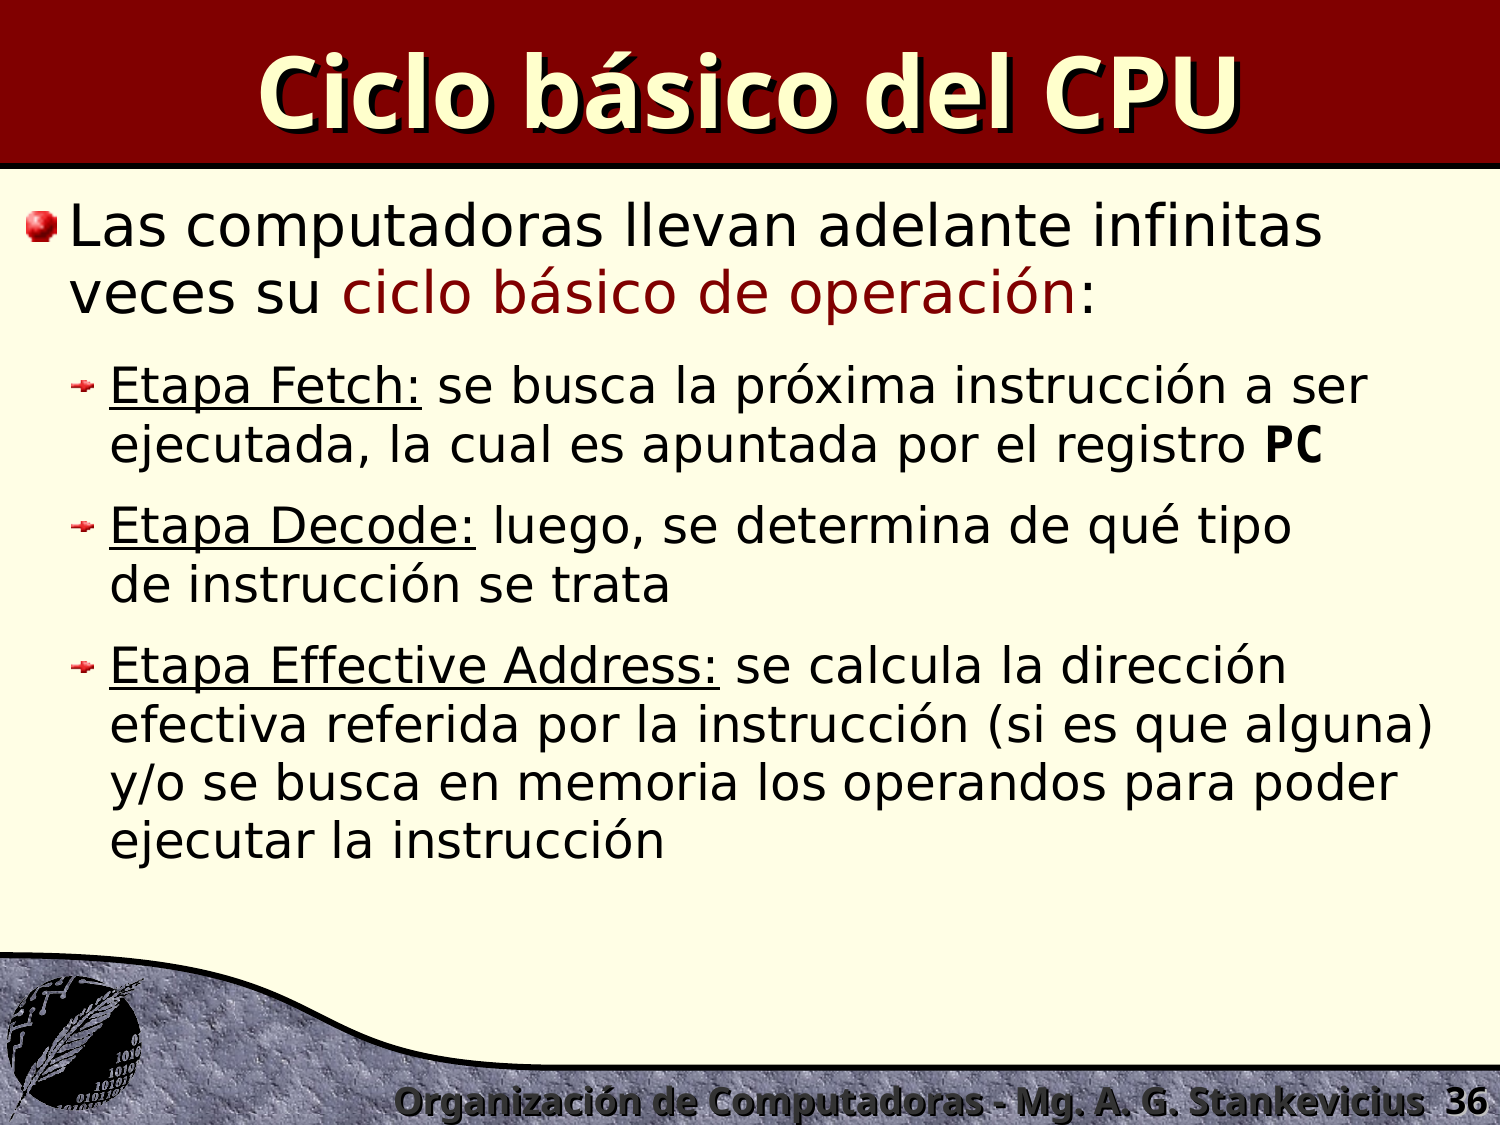

# Ciclo básico del CPU
Las computadoras llevan adelante infinitas veces su ciclo básico de operación:
Etapa Fetch: se busca la próxima instrucción a ser ejecutada, la cual es apuntada por el registro PC
Etapa Decode: luego, se determina de qué tipo
de instrucción se trata
Etapa Effective Address: se calcula la dirección efectiva referida por la instrucción (si es que alguna) y/o se busca en memoria los operandos para poder ejecutar la instrucción
36